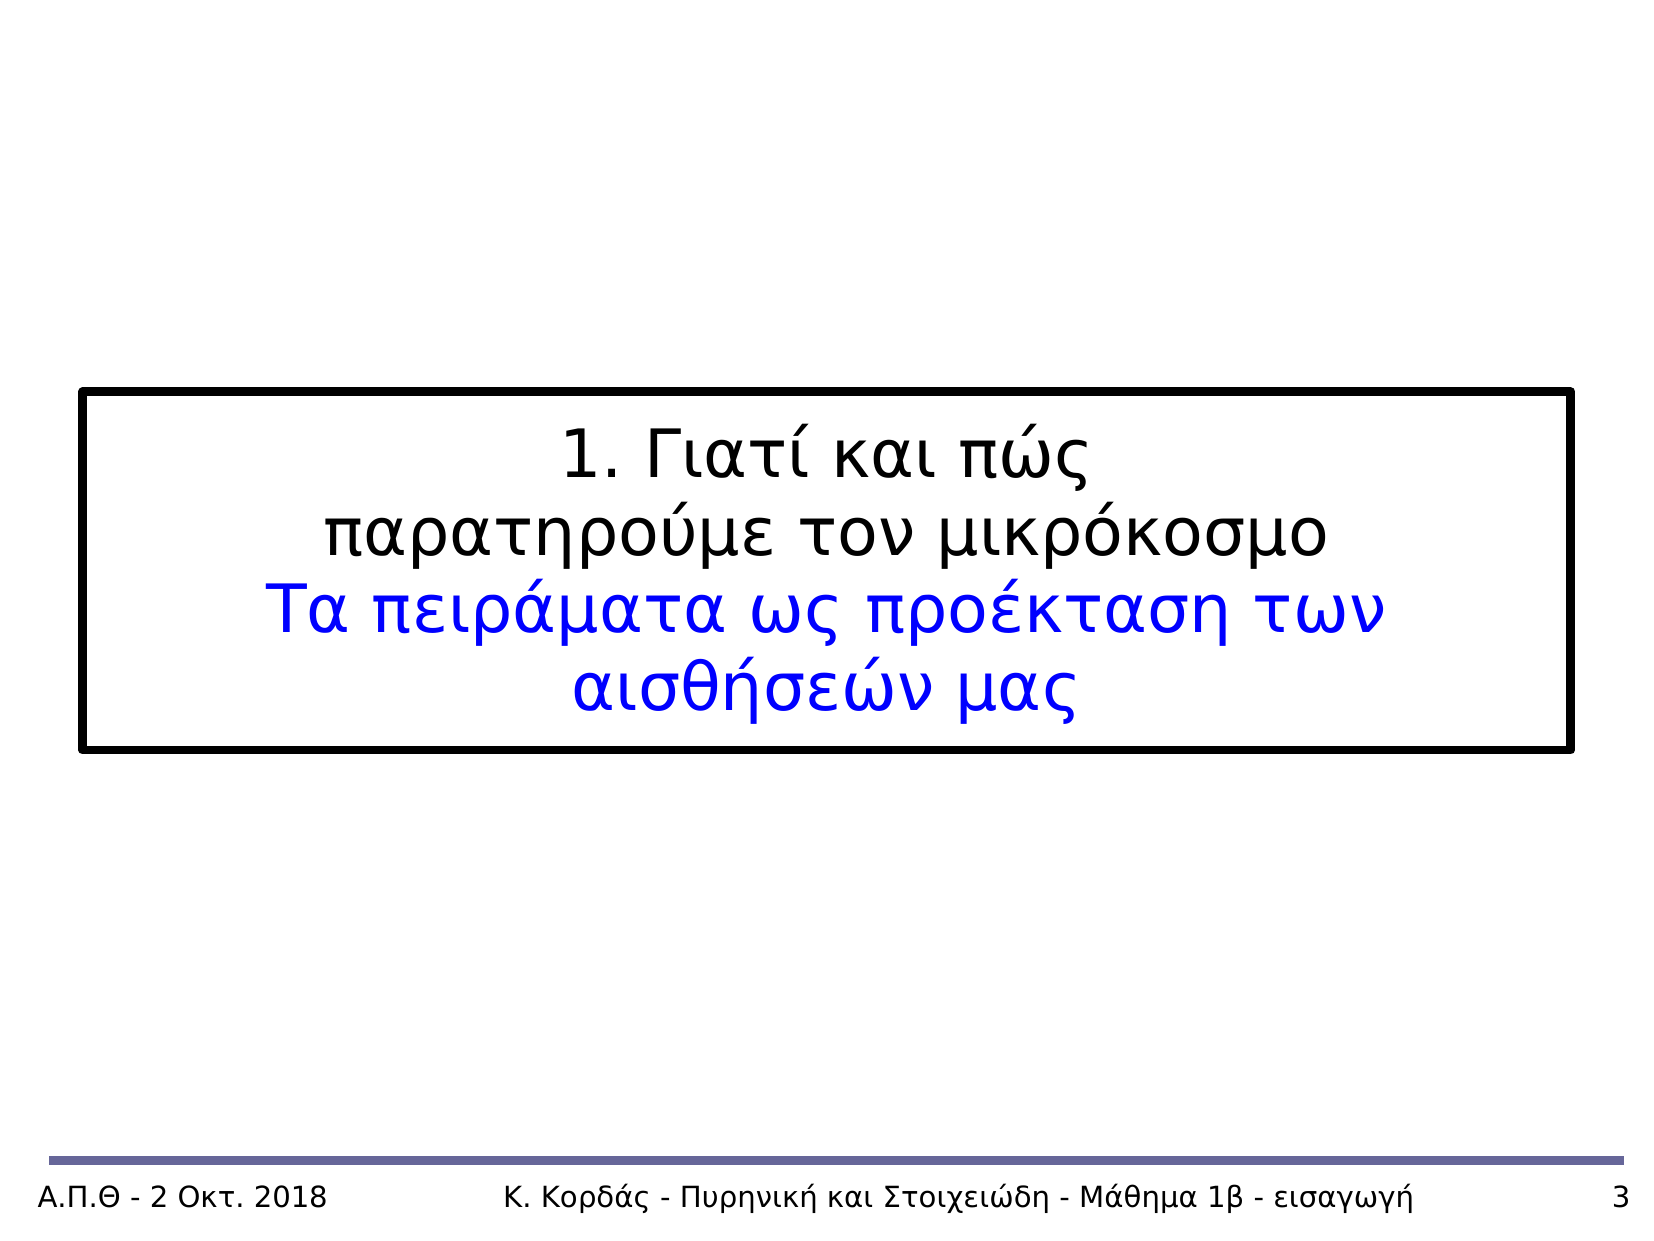

# 1. Γιατί και πώς
παρατηρούμε τον μικρόκοσμο
Τα πειράματα ως προέκταση των αισθήσεών μας
Α.Π.Θ - 2 Οκτ. 2018
Κ. Κορδάς - Πυρηνική και Στοιχειώδη - Μάθημα 1β - εισαγωγή
3